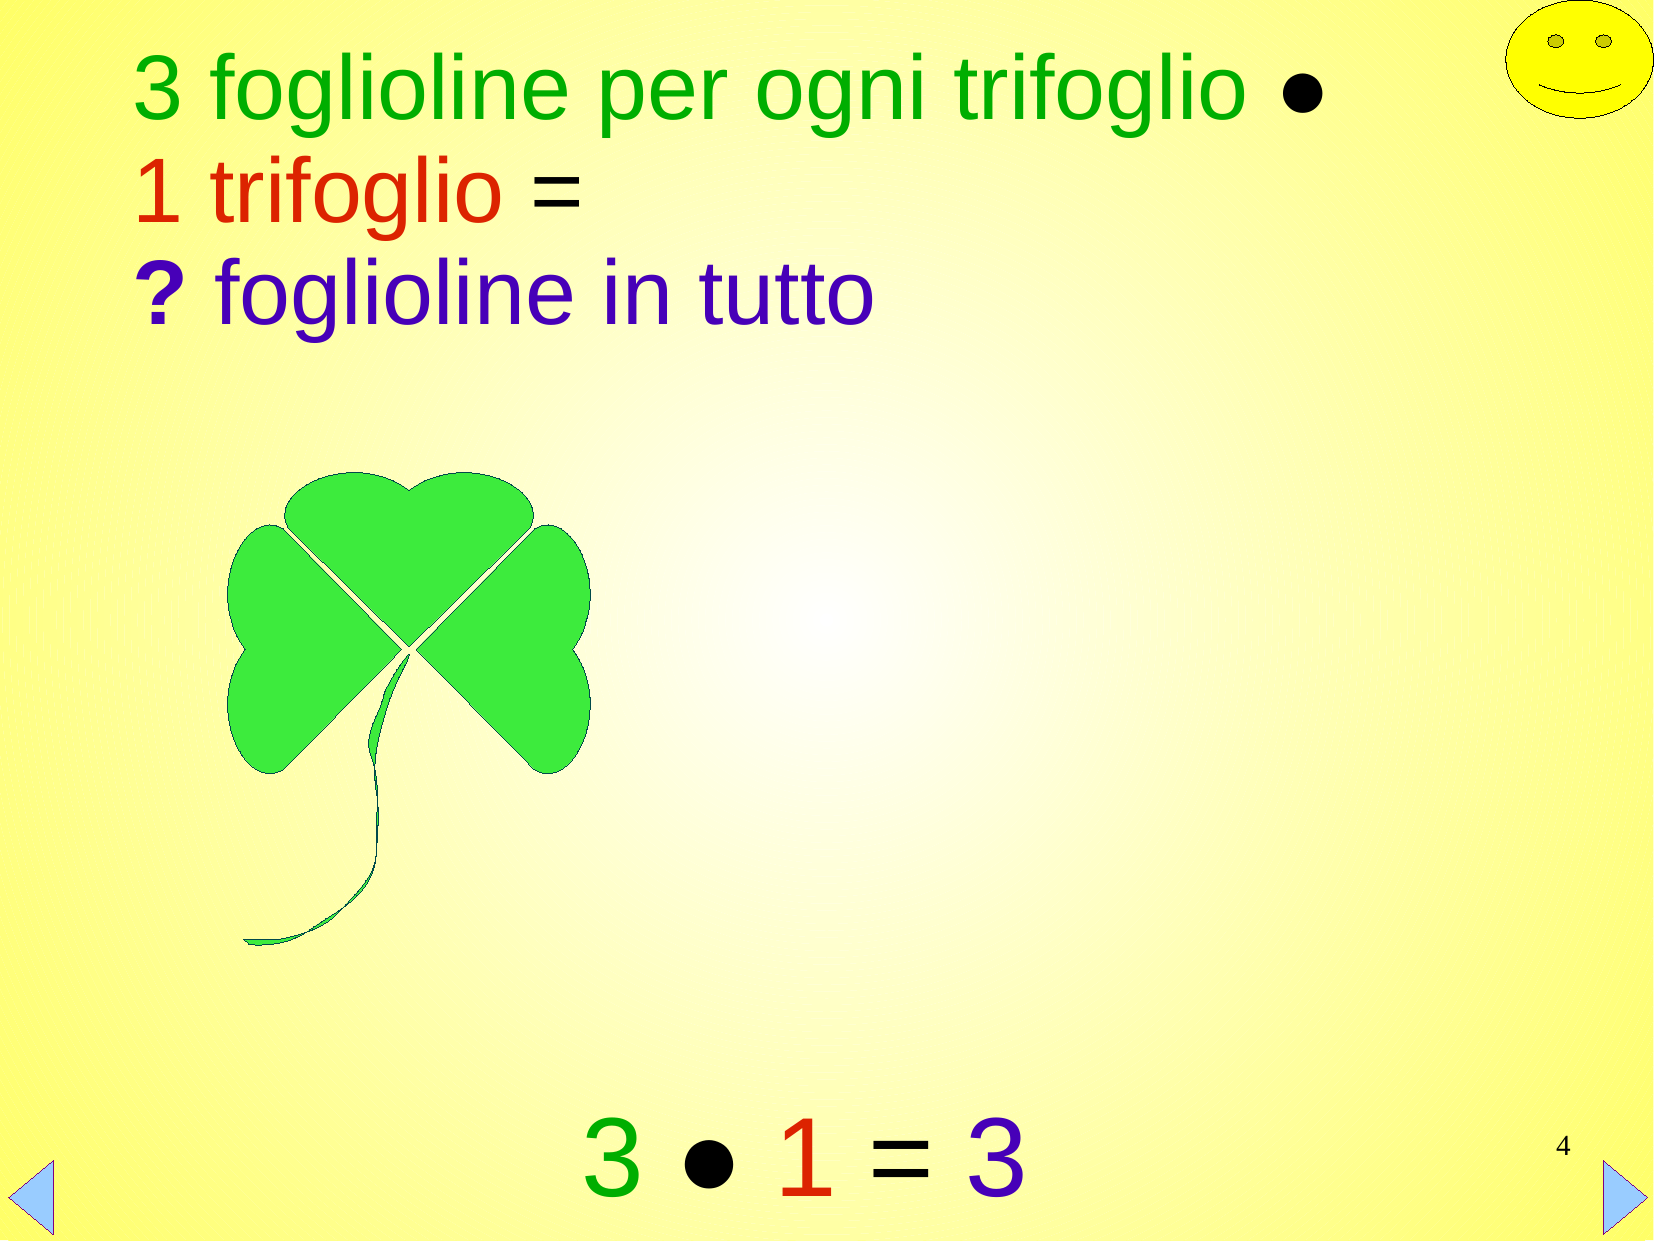

3 foglioline per ogni trifoglio ●
1 trifoglio =
? foglioline in tutto
3 ● 1 = 3
4